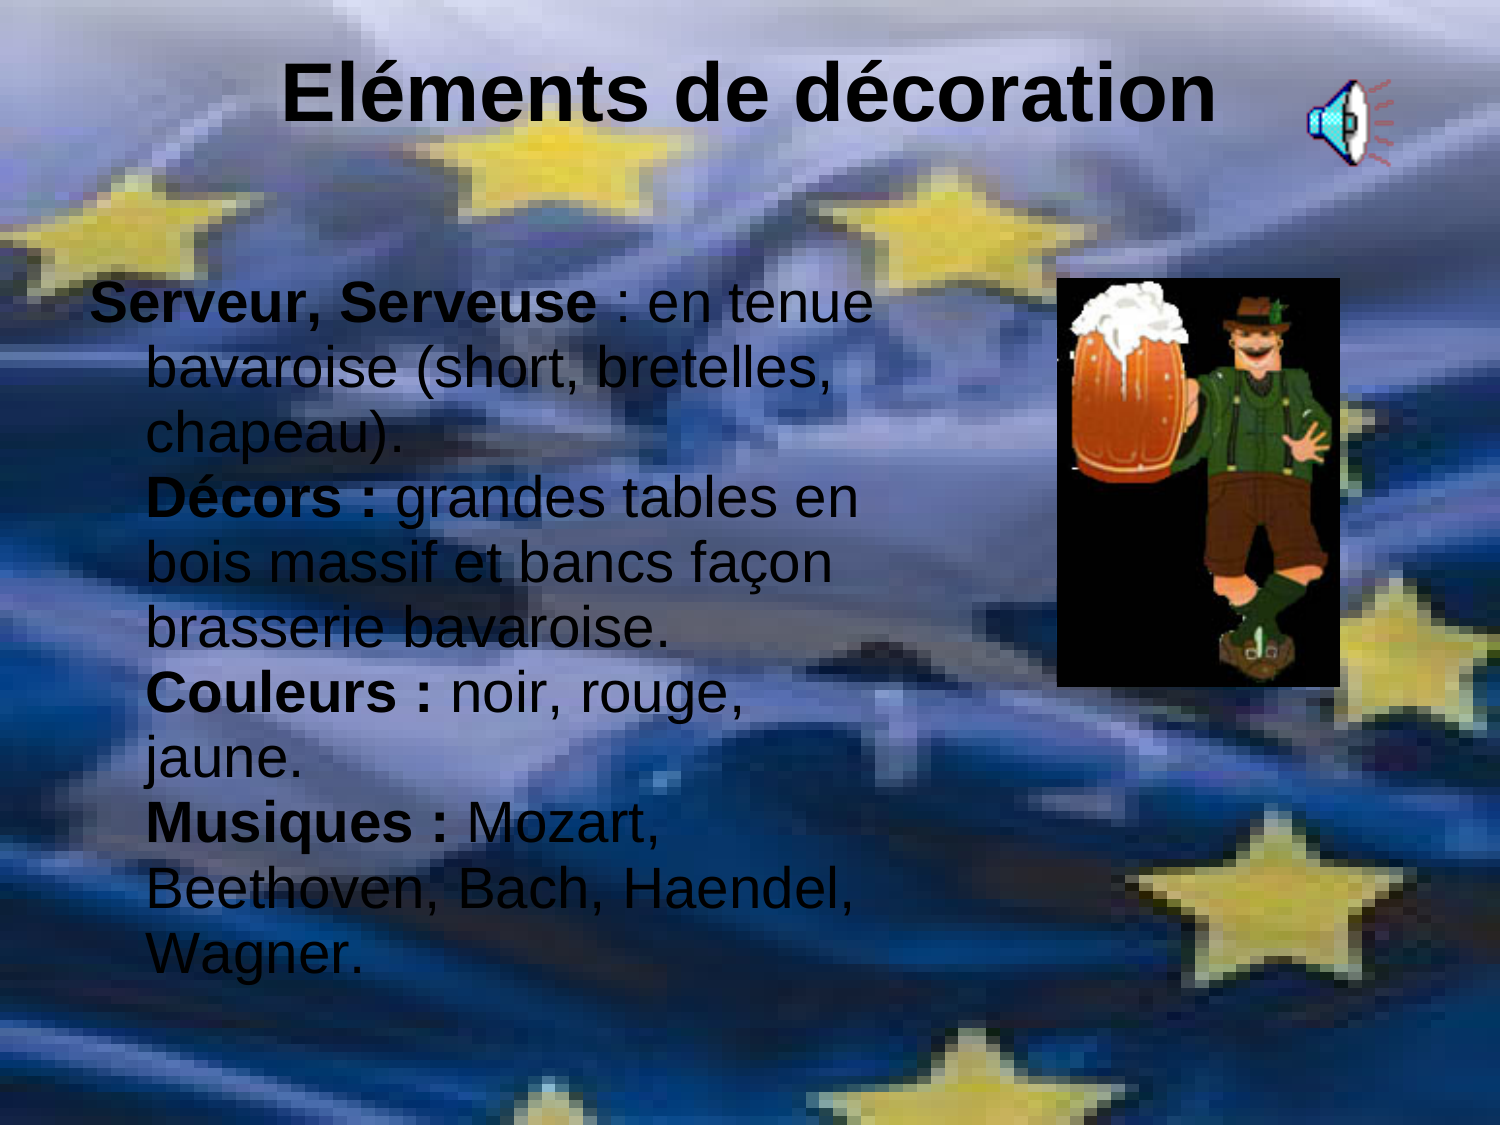

# Eléments de décoration
Serveur, Serveuse : en tenue bavaroise (short, bretelles, chapeau).
Décors : grandes tables en bois massif et bancs façon brasserie bavaroise.
Couleurs : noir, rouge, jaune.
Musiques : Mozart, Beethoven, Bach, Haendel, Wagner.